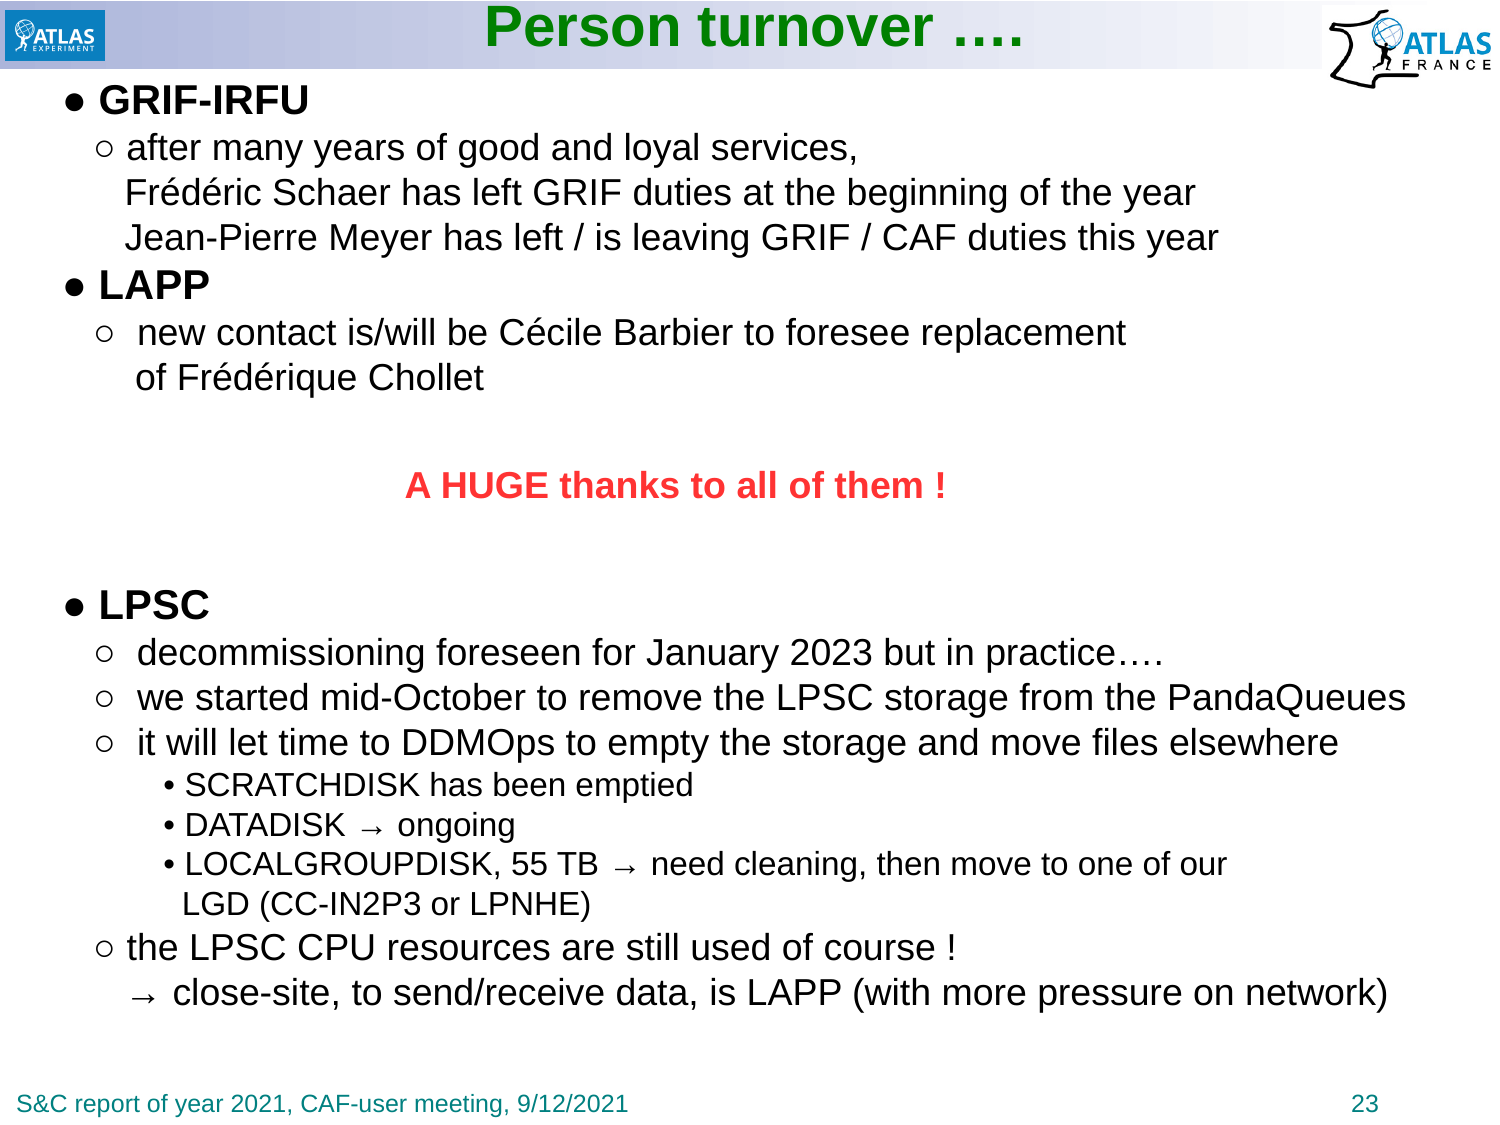

Person turnover ….
● GRIF-IRFU
 ○ after many years of good and loyal services,
 Frédéric Schaer has left GRIF duties at the beginning of the year
 Jean-Pierre Meyer has left / is leaving GRIF / CAF duties this year
● LAPP
 ○ new contact is/will be Cécile Barbier to foresee replacement
 of Frédérique Chollet
● LPSC
 ○ decommissioning foreseen for January 2023 but in practice….
 ○ we started mid-October to remove the LPSC storage from the PandaQueues
 ○ it will let time to DDMOps to empty the storage and move files elsewhere
	 • SCRATCHDISK has been emptied
	 • DATADISK → ongoing
	 • LOCALGROUPDISK, 55 TB → need cleaning, then move to one of our
 LGD (CC-IN2P3 or LPNHE)
 ○ the LPSC CPU resources are still used of course !
 → close-site, to send/receive data, is LAPP (with more pressure on network)
A HUGE thanks to all of them !